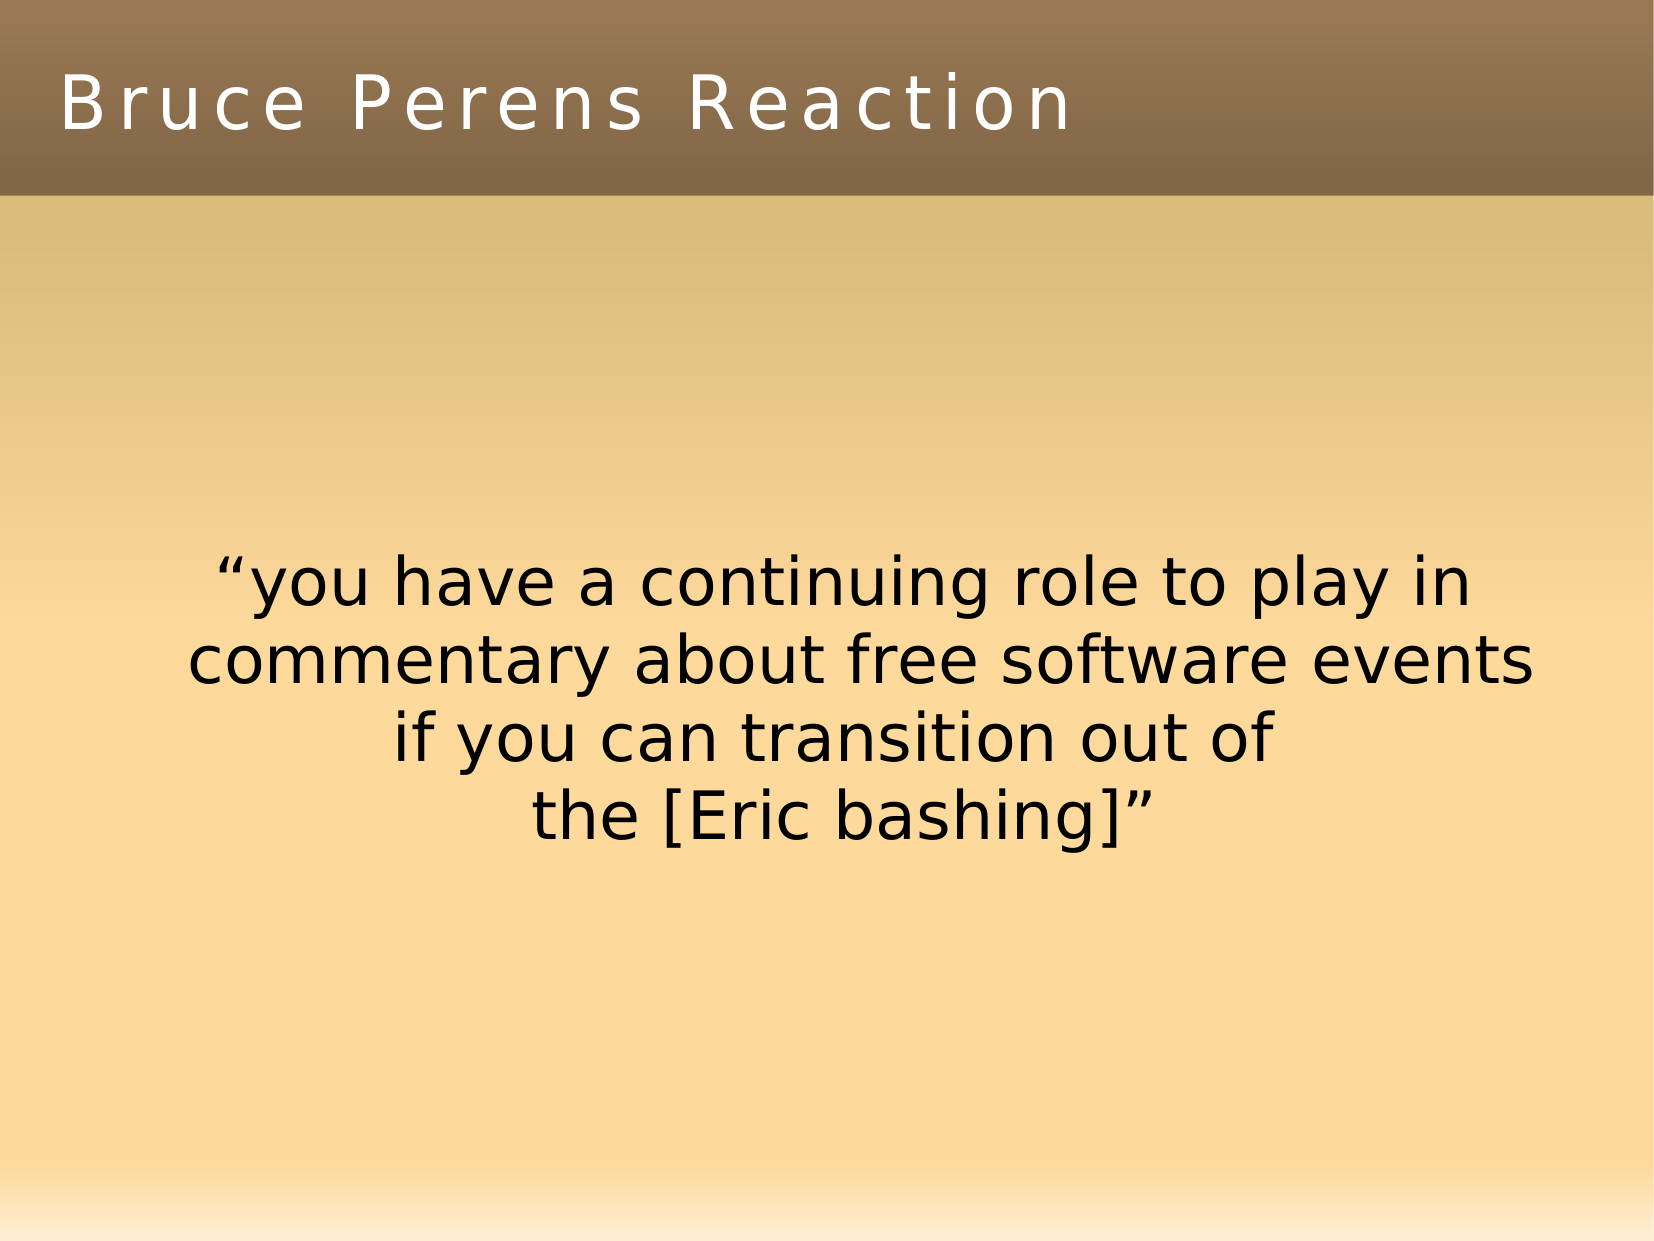

# Bruce Perens Reaction
“you have a continuing role to play in commentary about free software events
if you can transition out of
the [Eric bashing]”